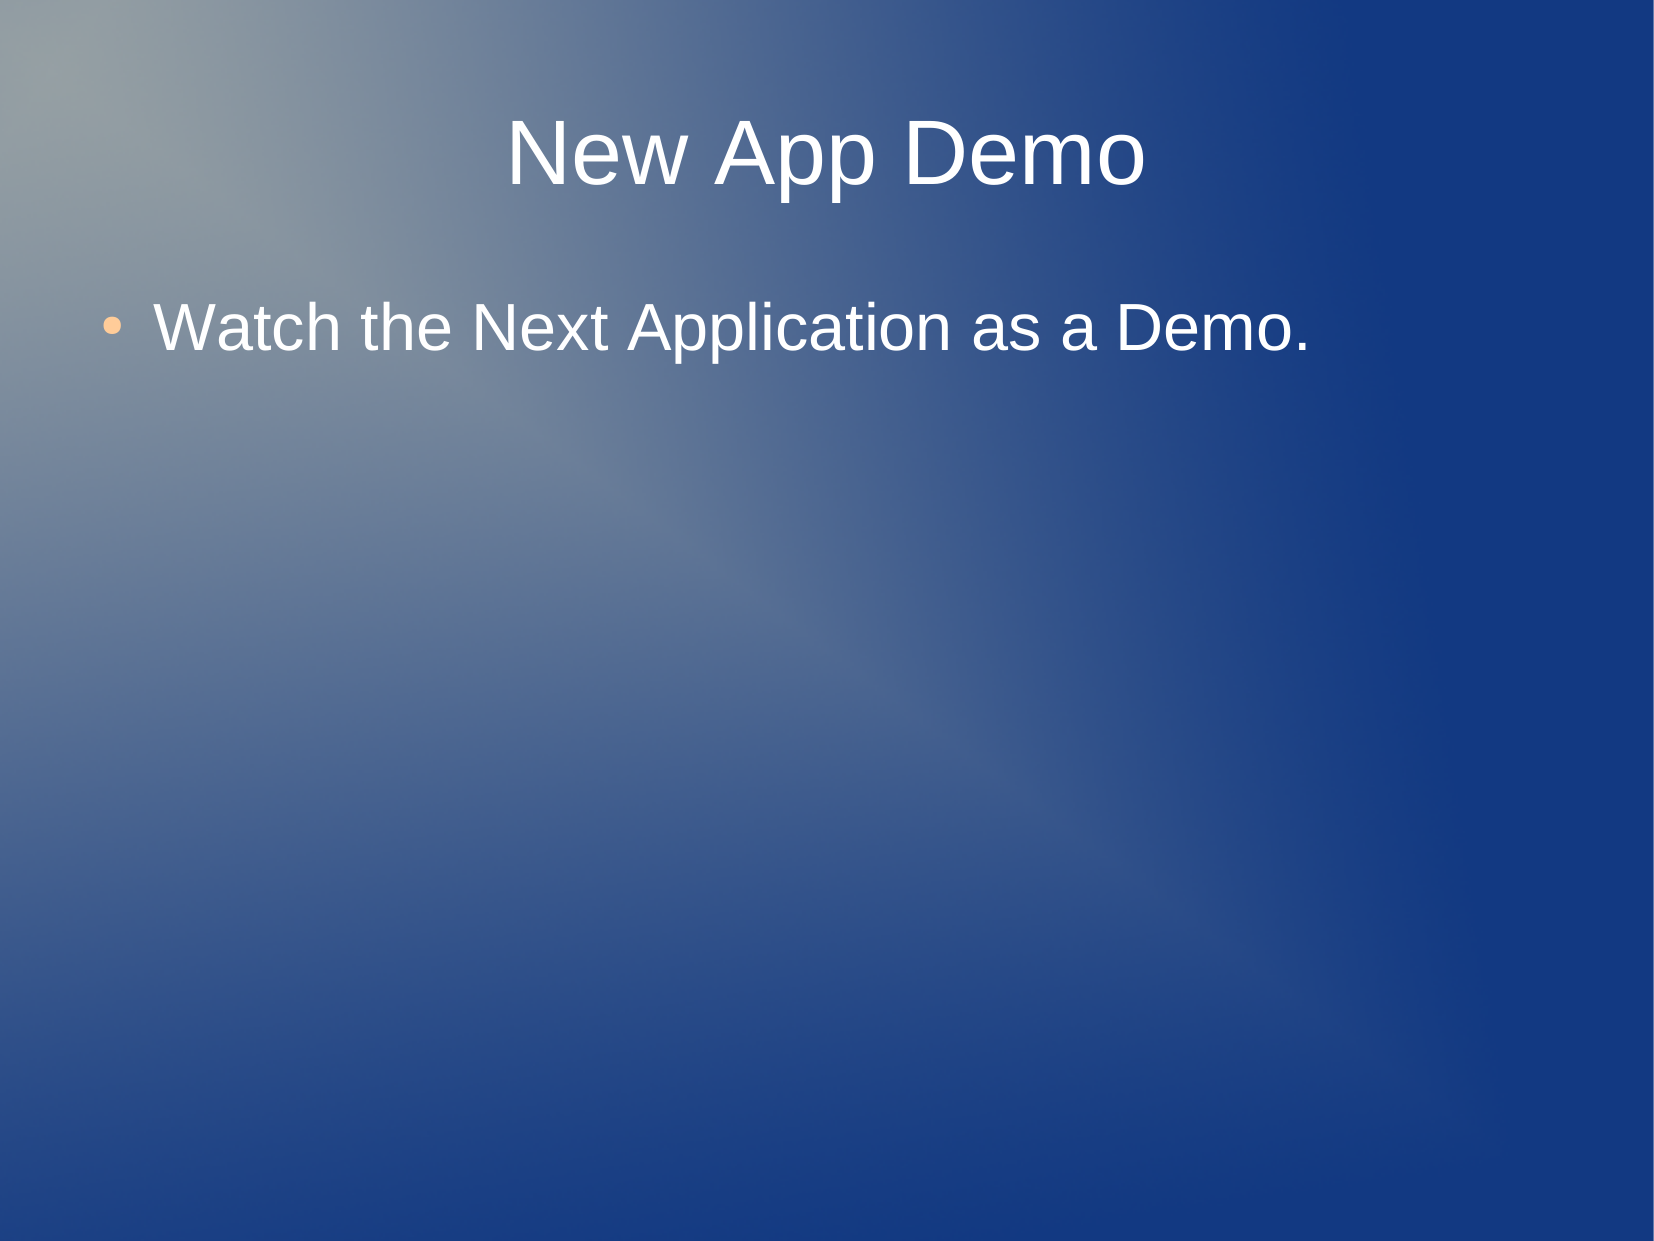

# New App Demo
Watch the Next Application as a Demo.